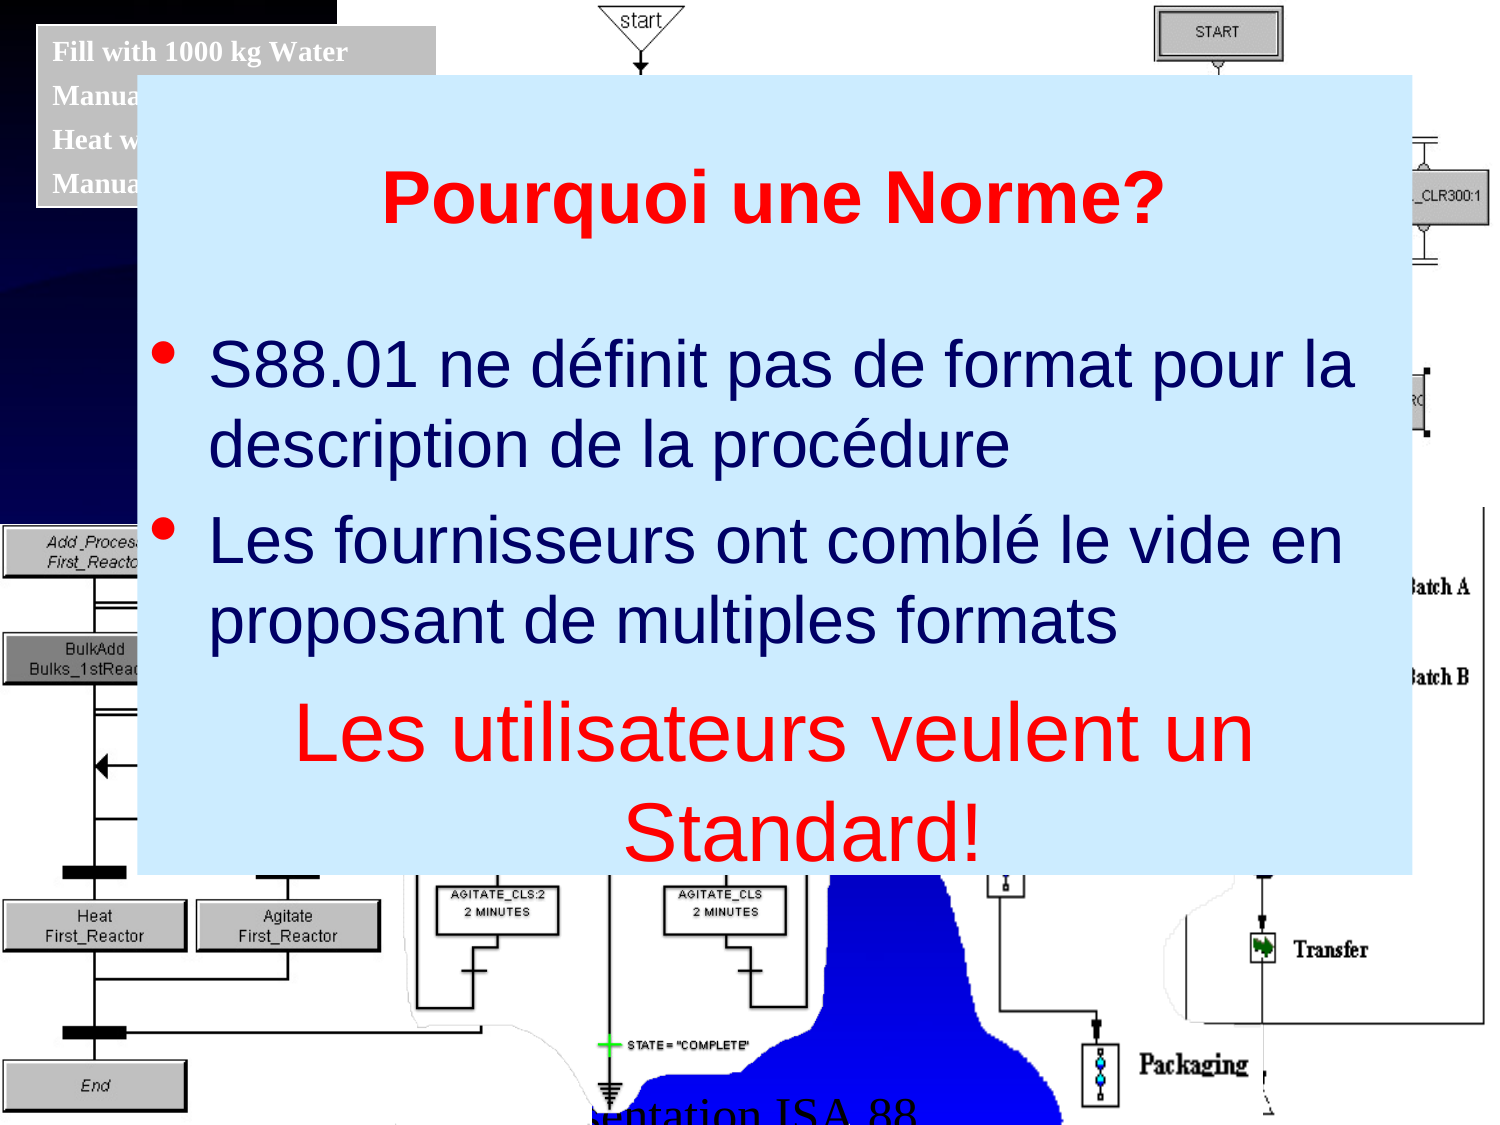

Fill with 1000 kg Water
Manually add 50 kg Salt
Heat with steam to 50 C
Manually add 30 kg sugar
Pourquoi une Norme?
S88.01 ne définit pas de format pour la description de la procédure
Les fournisseurs ont comblé le vide en proposant de multiples formats
Les utilisateurs veulent un Standard!
Pourquoi une Norme?
S88.01 ne définit pas de format pour la description de la procédure
Les fournisseurs ont comblé le vide en proposant de multiples formats